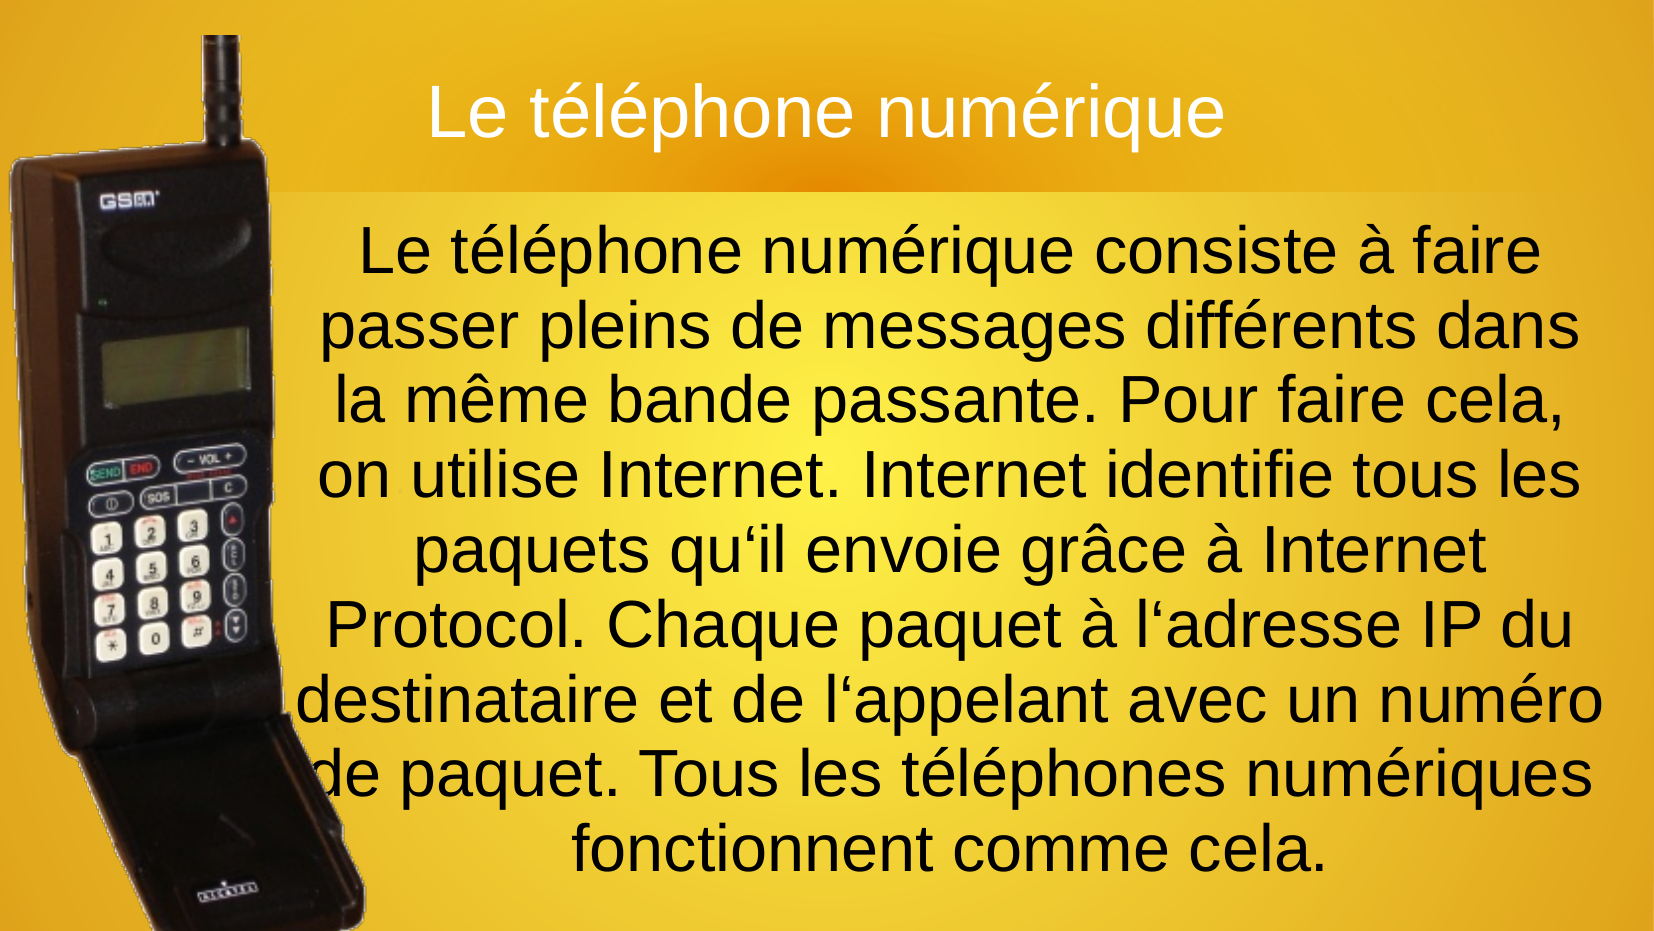

# Le téléphone numérique
Le téléphone numérique consiste à faire passer pleins de messages différents dans la même bande passante. Pour faire cela, on utilise Internet. Internet identifie tous les paquets qu‘il envoie grâce à Internet Protocol. Chaque paquet à l‘adresse IP du destinataire et de l‘appelant avec un numéro de paquet. Tous les téléphones numériques fonctionnent comme cela.